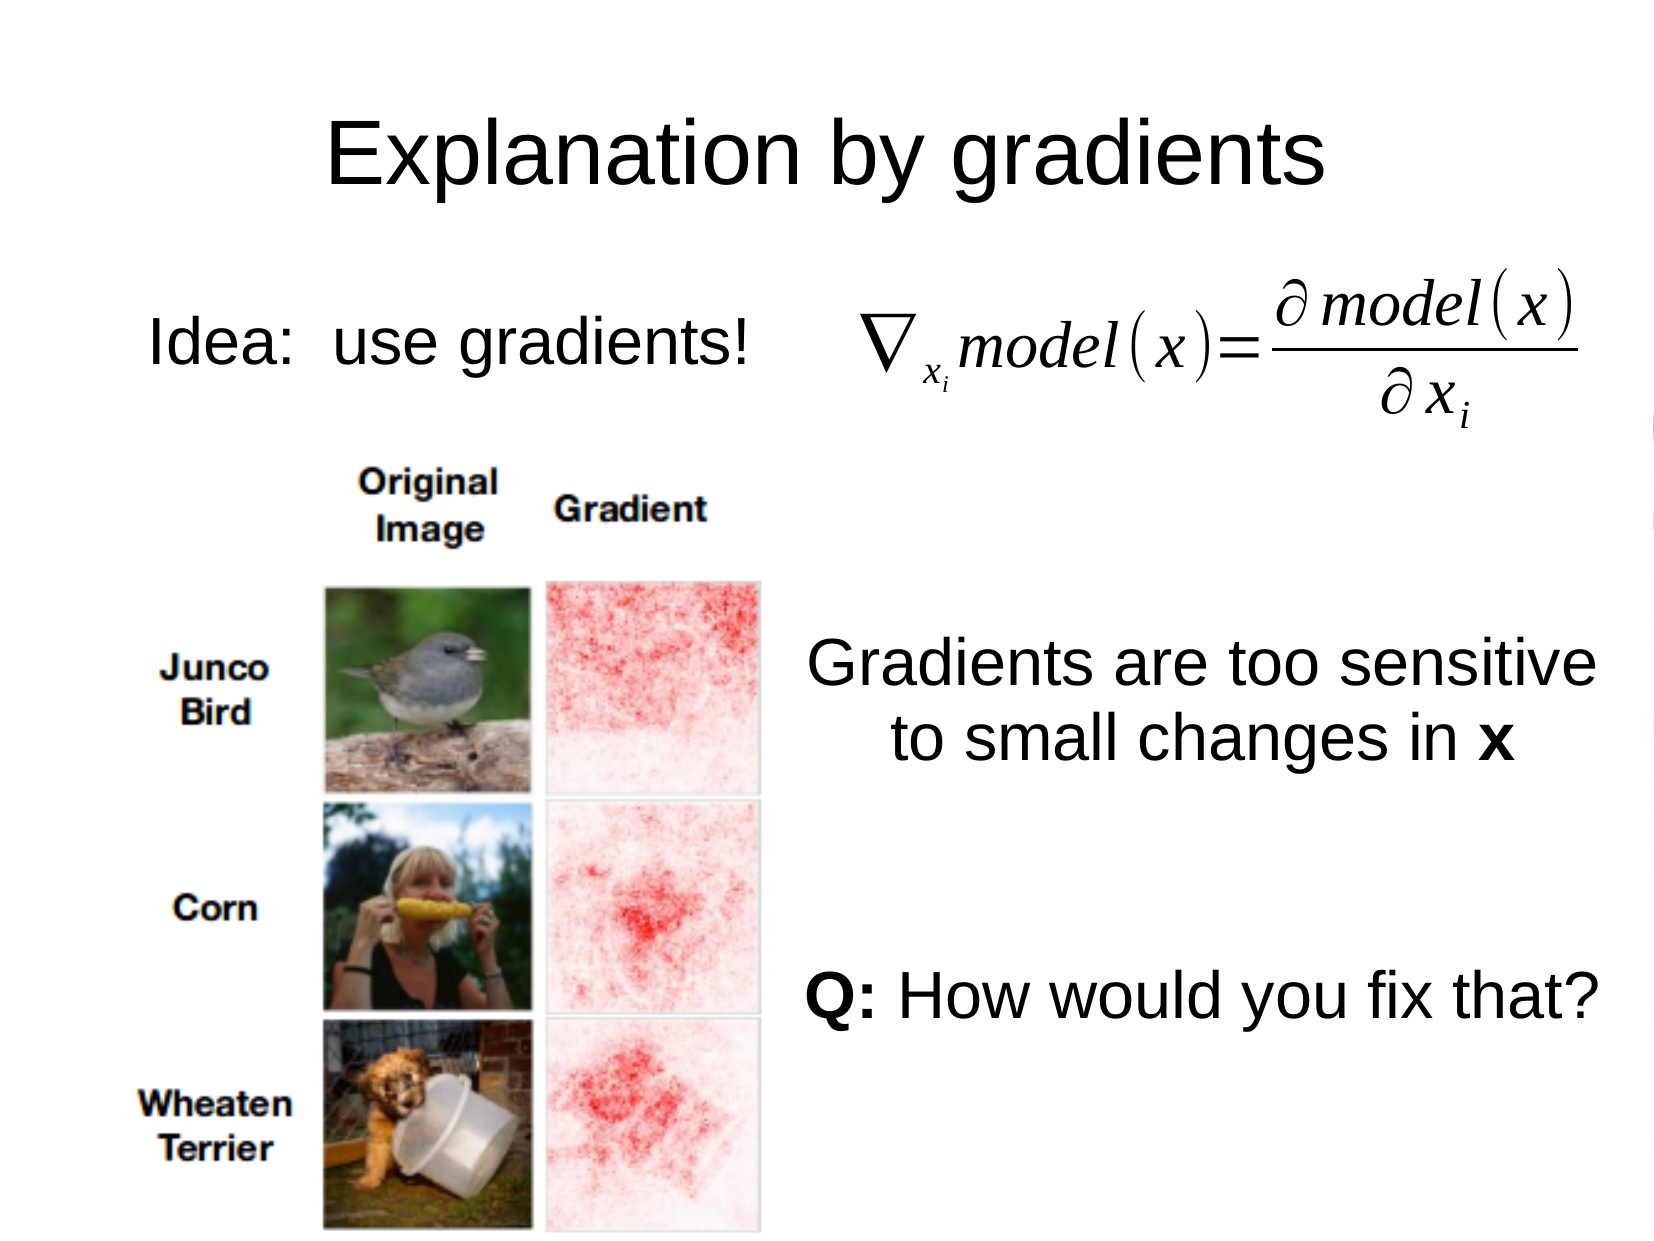

# Explanation by gradients
Idea: use gradients!
Gradients are too sensitive
to small changes in x
Q: How would you fix that?
19